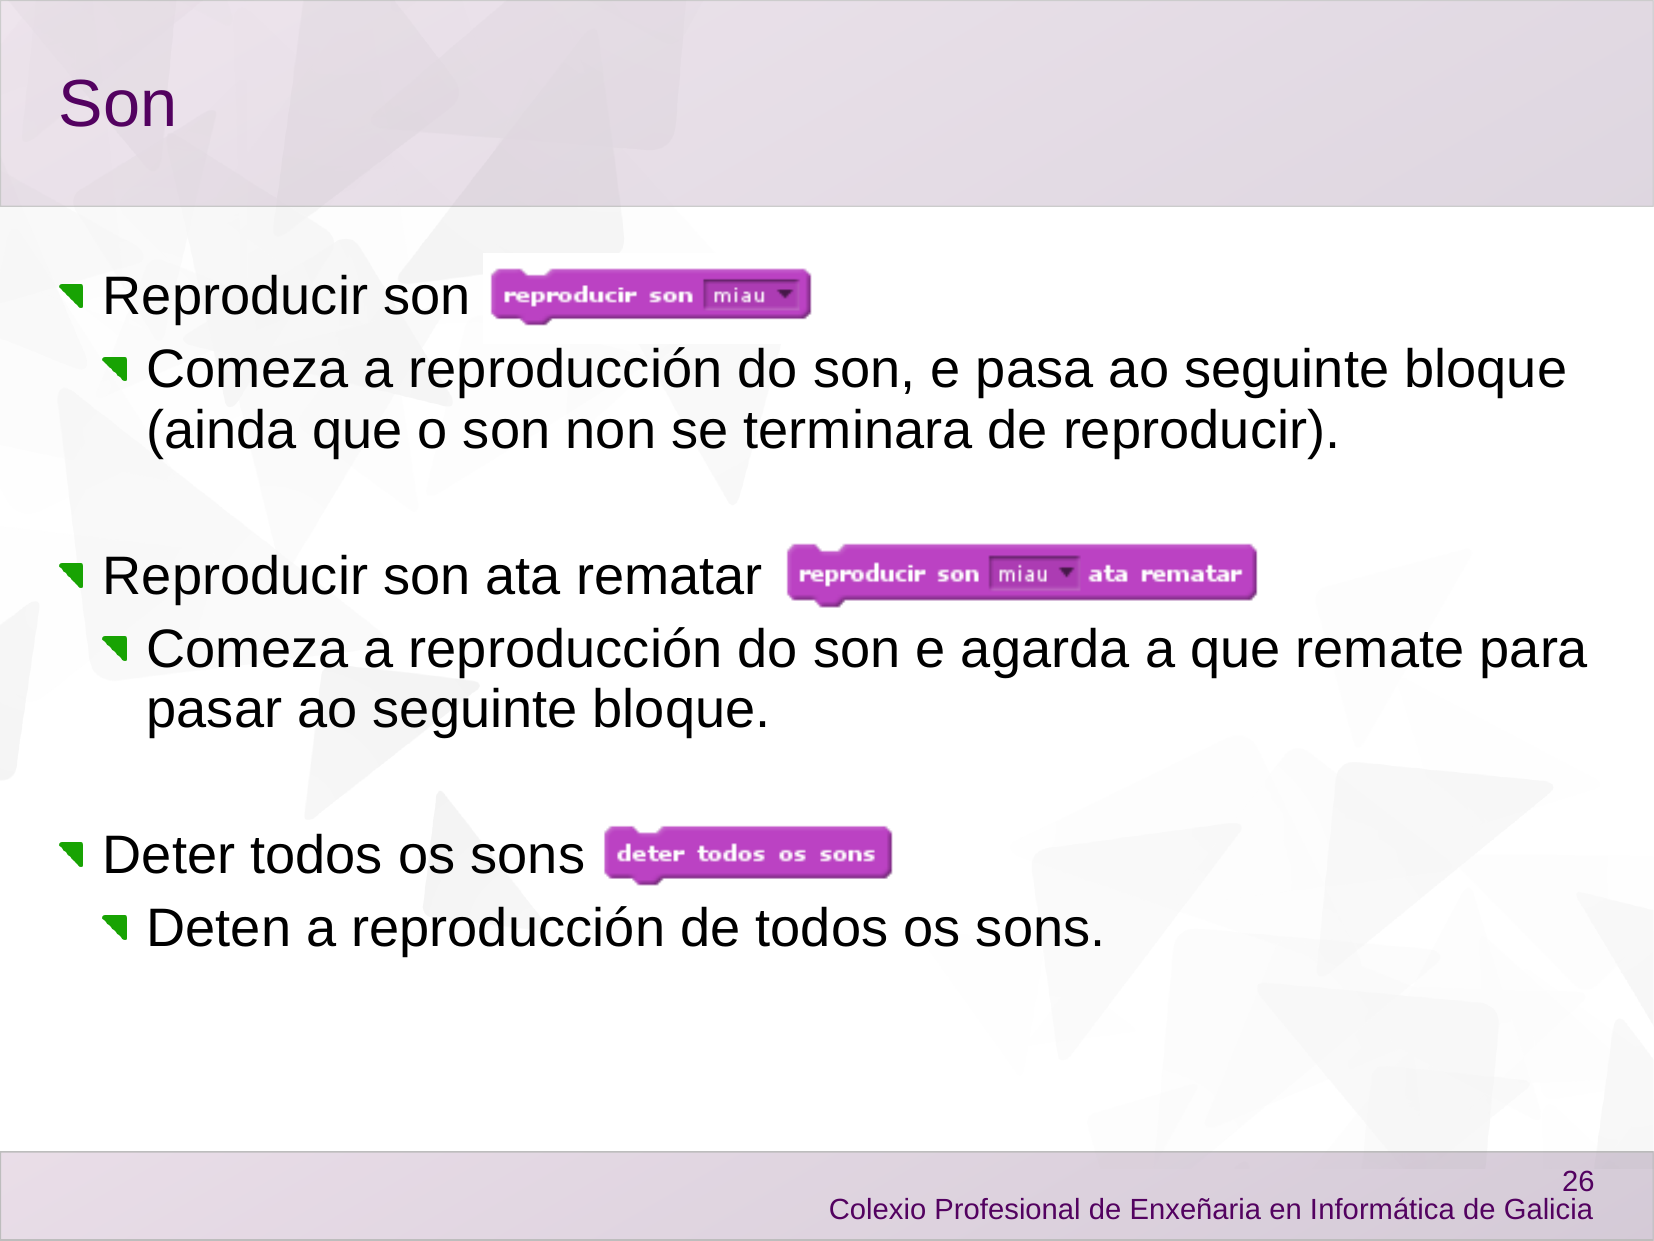

# Son
Reproducir son
Comeza a reproducción do son, e pasa ao seguinte bloque (ainda que o son non se terminara de reproducir).
Reproducir son ata rematar
Comeza a reproducción do son e agarda a que remate para pasar ao seguinte bloque.
Deter todos os sons
Deten a reproducción de todos os sons.
26
Colexio Profesional de Enxeñaria en Informática de Galicia